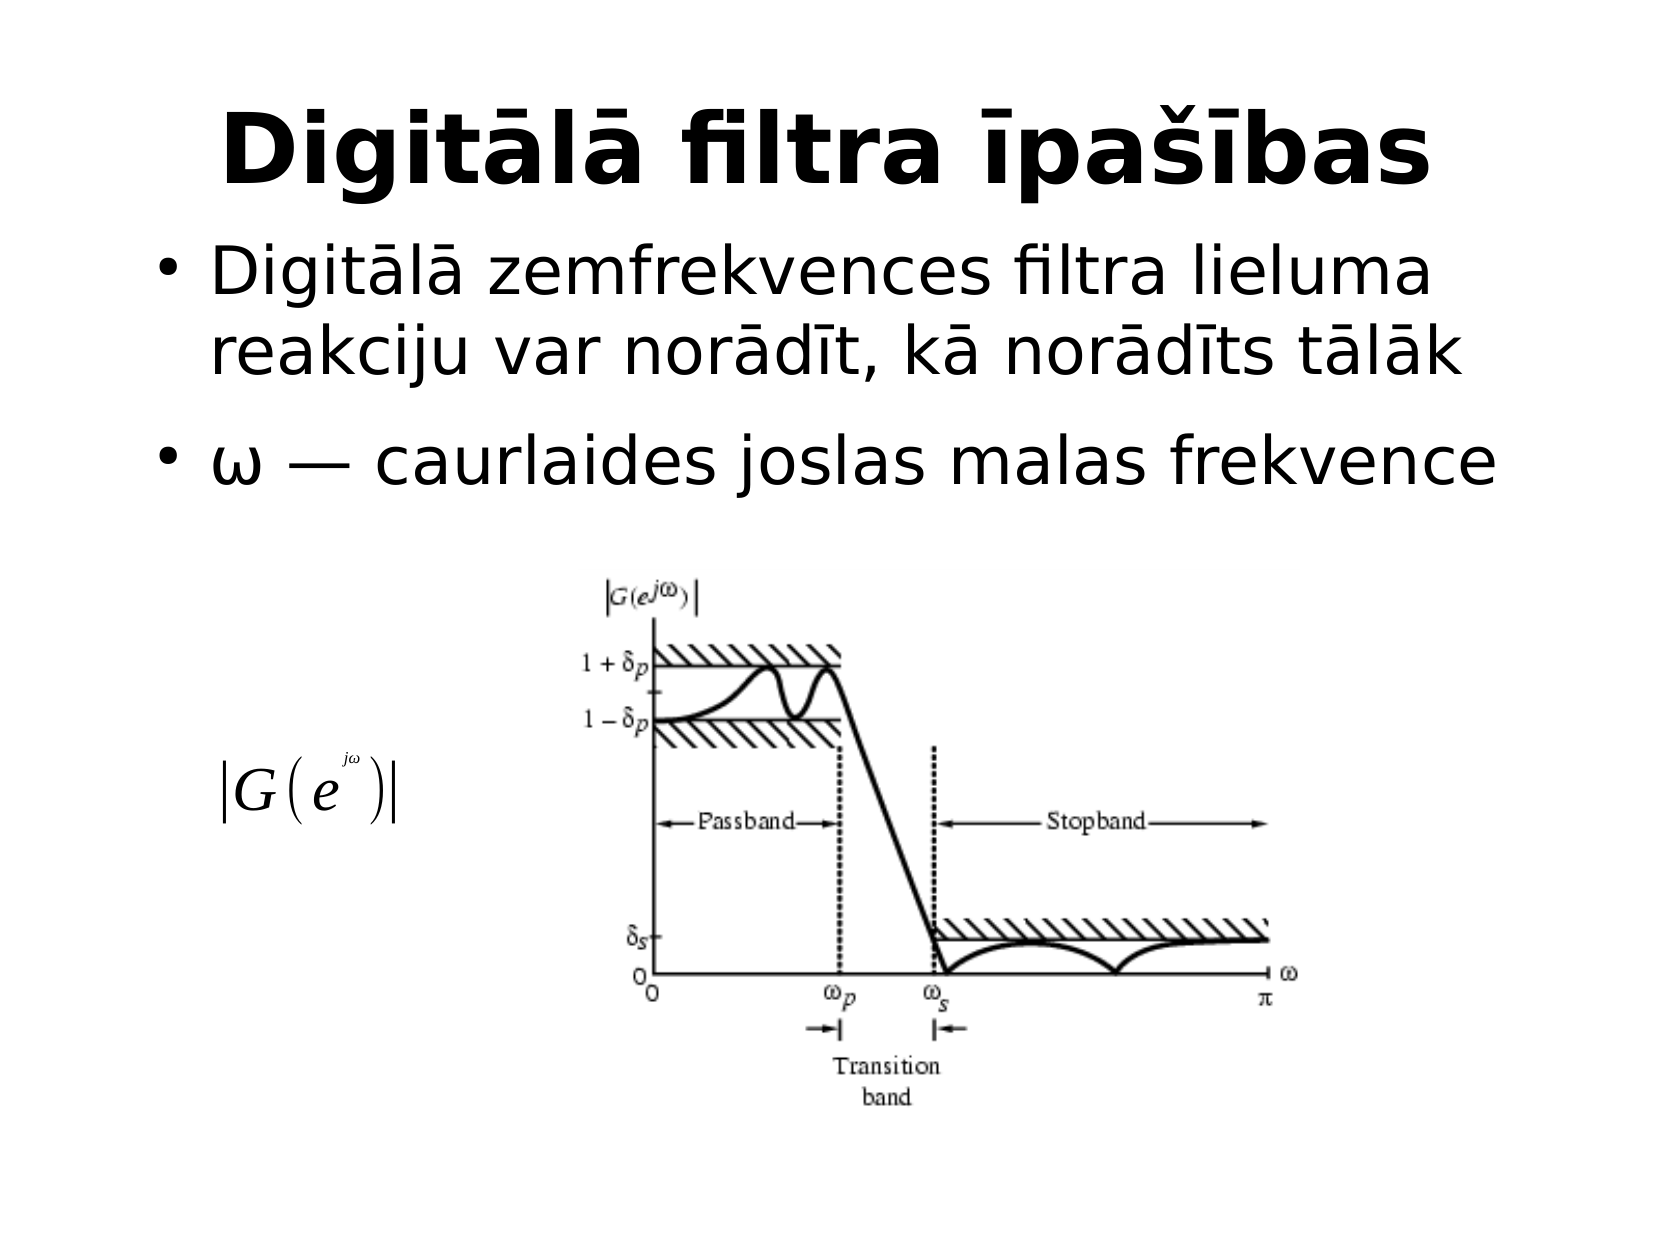

# Digitālā filtra īpašības
Digitālā zemfrekvences filtra lieluma reakciju var norādīt, kā norādīts tālāk
ω — caurlaides joslas malas frekvence